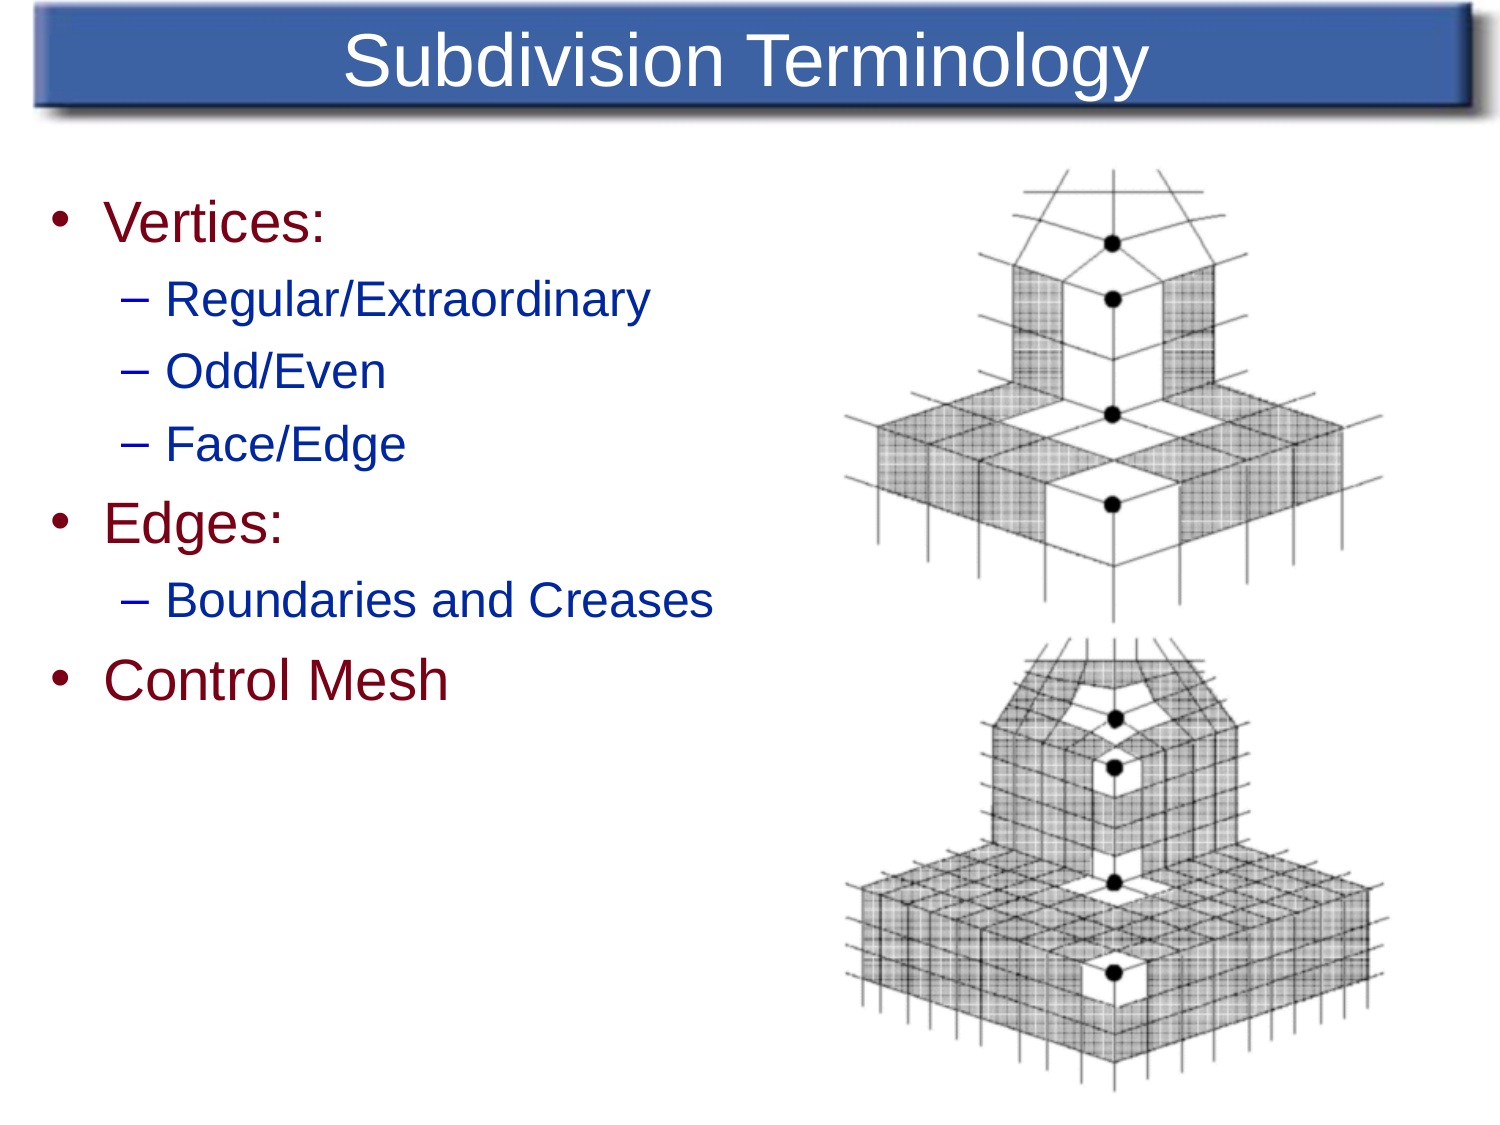

# Subdivision Terminology
Vertices:
Regular/Extraordinary
Odd/Even
Face/Edge
Edges:
Boundaries and Creases
Control Mesh